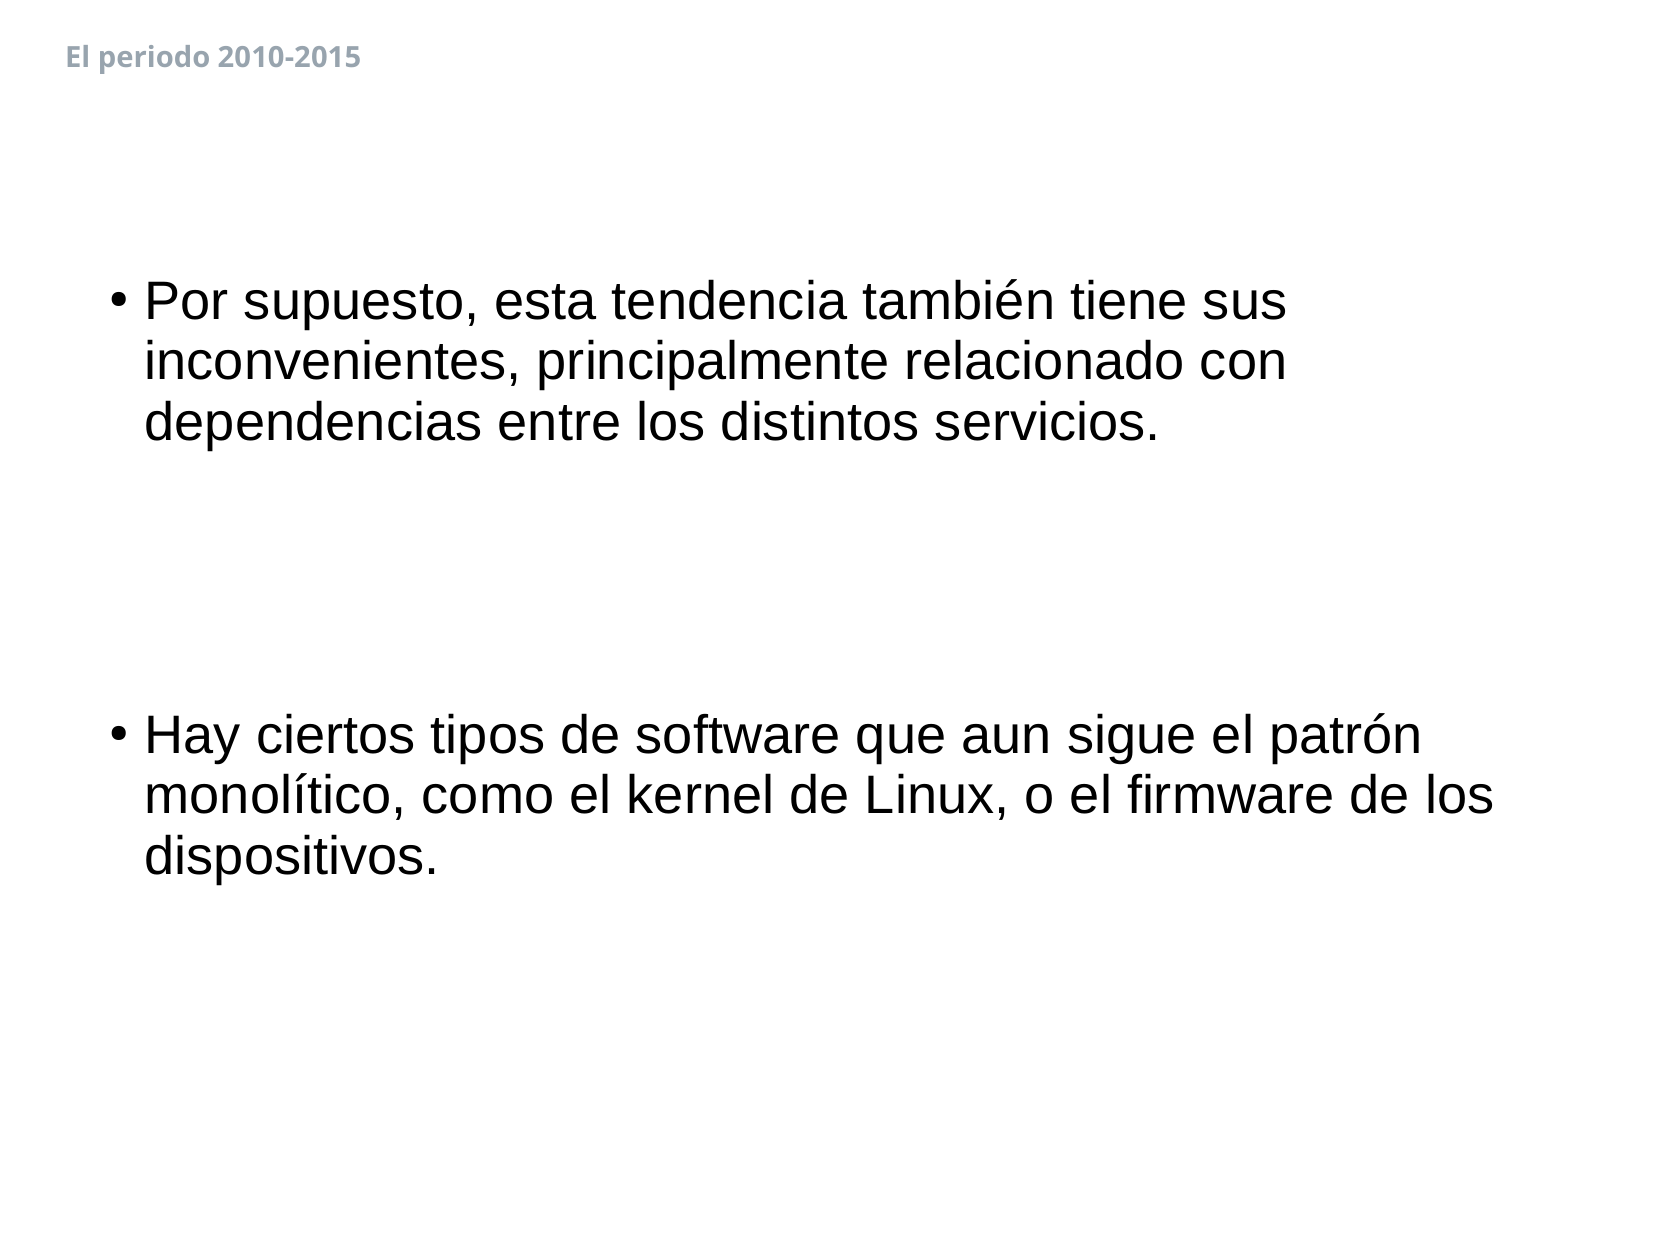

El periodo 2010-2015
Por supuesto, esta tendencia también tiene sus inconvenientes, principalmente relacionado con dependencias entre los distintos servicios.
Hay ciertos tipos de software que aun sigue el patrón monolítico, como el kernel de Linux, o el firmware de los dispositivos.